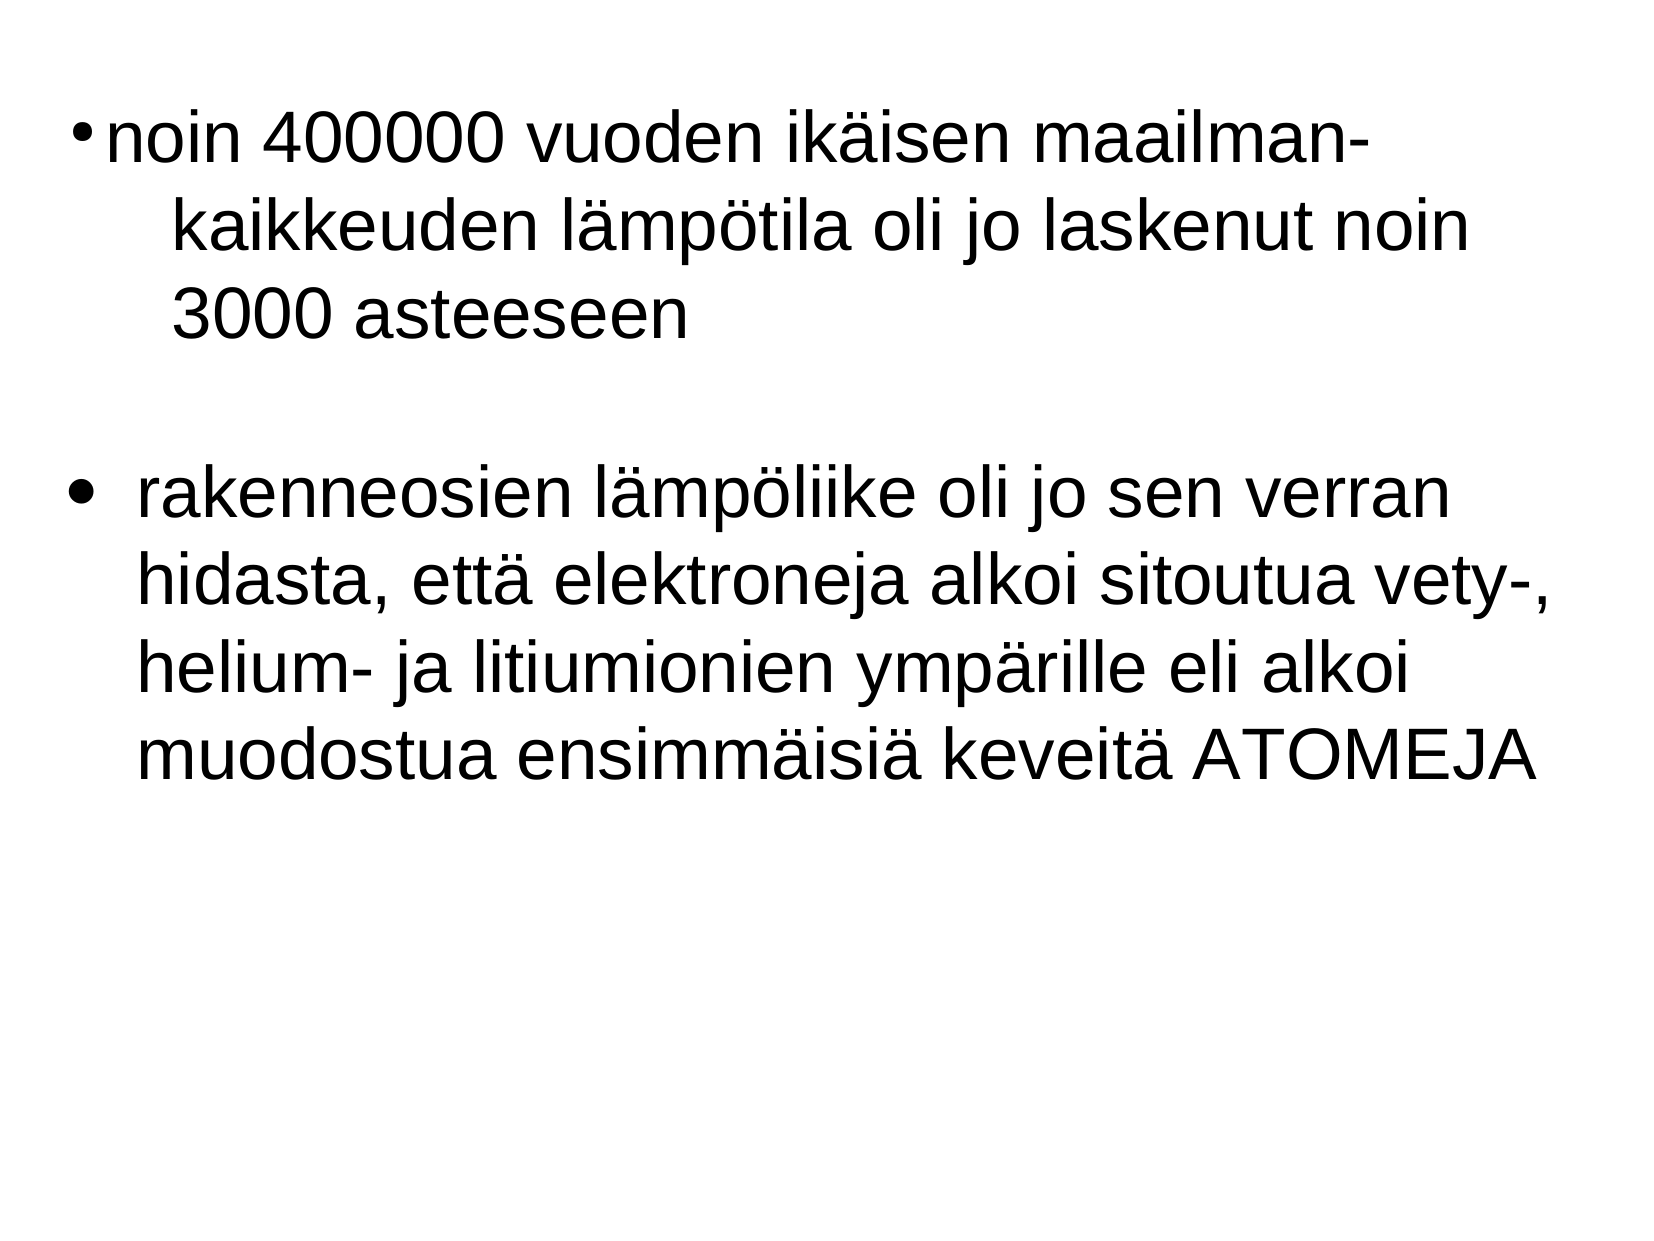

noin 400000 vuoden ikäisen maailman-
kaikkeuden lämpötila oli jo laskenut noin
3000 asteeseen
	rakenneosien lämpöliike oli jo sen verran
hidasta, että elektroneja alkoi sitoutua vety-,
helium- ja litiumionien ympärille eli alkoi
muodostua ensimmäisiä keveitä ATOMEJA